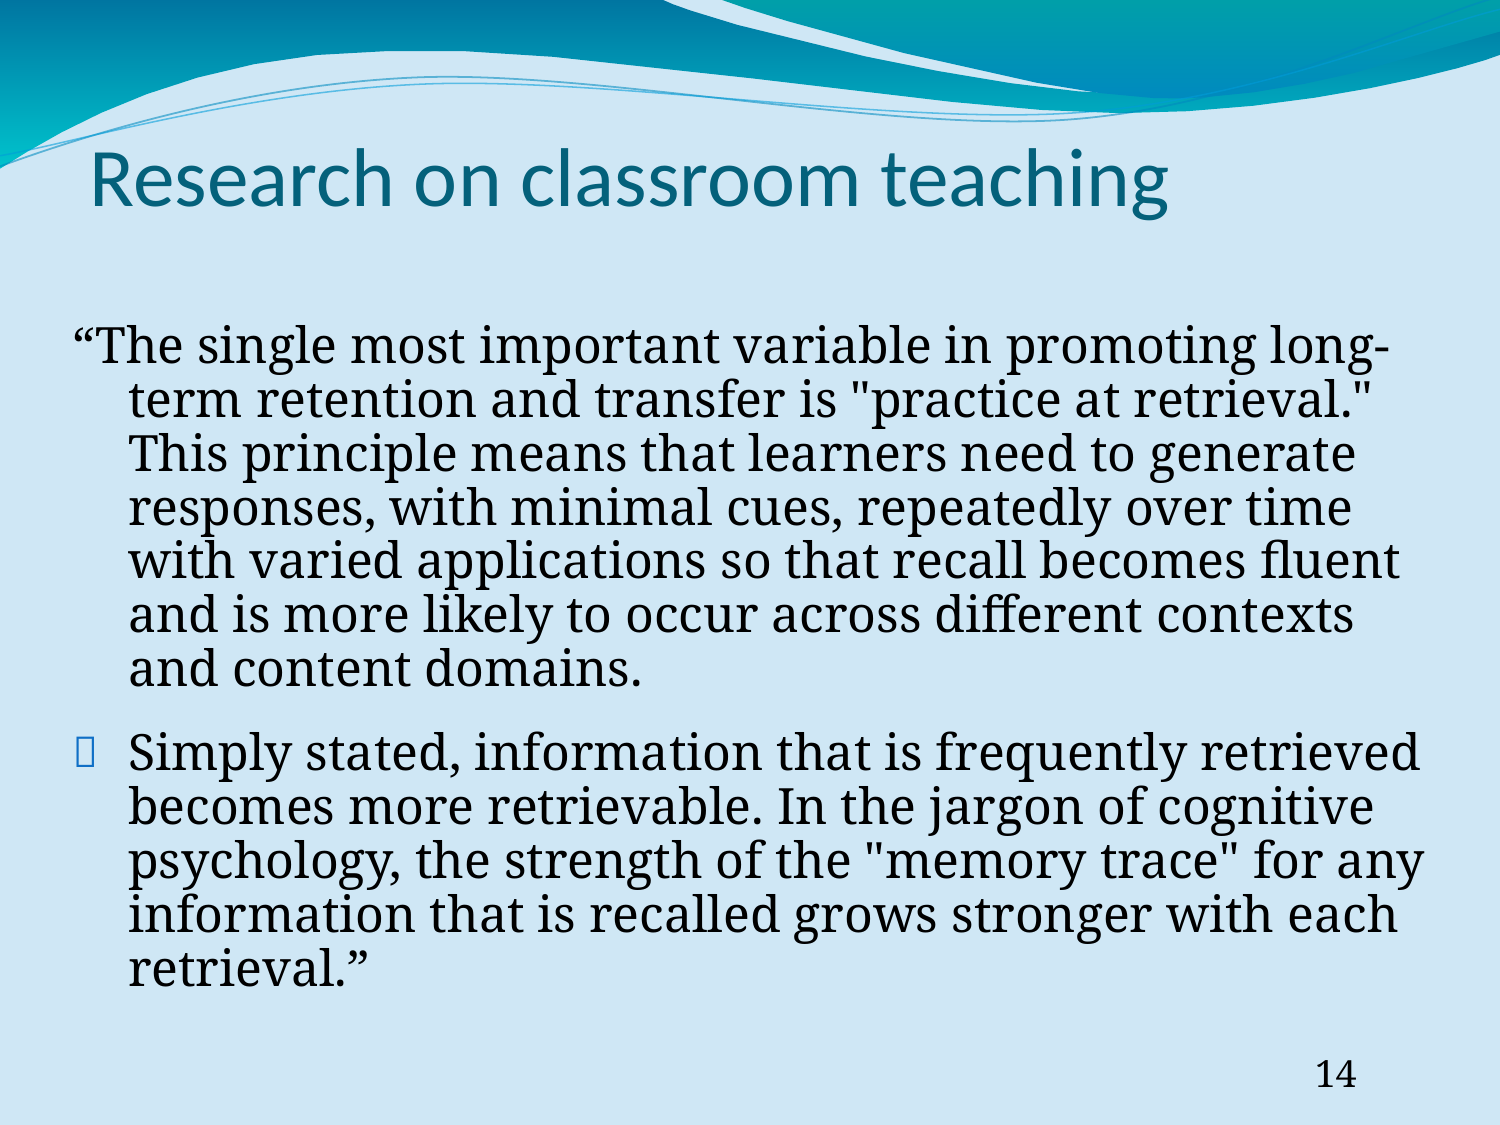

# Research on classroom teaching
“The single most important variable in promoting long-term retention and transfer is "practice at retrieval." This principle means that learners need to generate responses, with minimal cues, repeatedly over time with varied applications so that recall becomes fluent and is more likely to occur across different contexts and content domains.
Simply stated, information that is frequently retrieved becomes more retrievable. In the jargon of cognitive psychology, the strength of the "memory trace" for any information that is recalled grows stronger with each retrieval.”